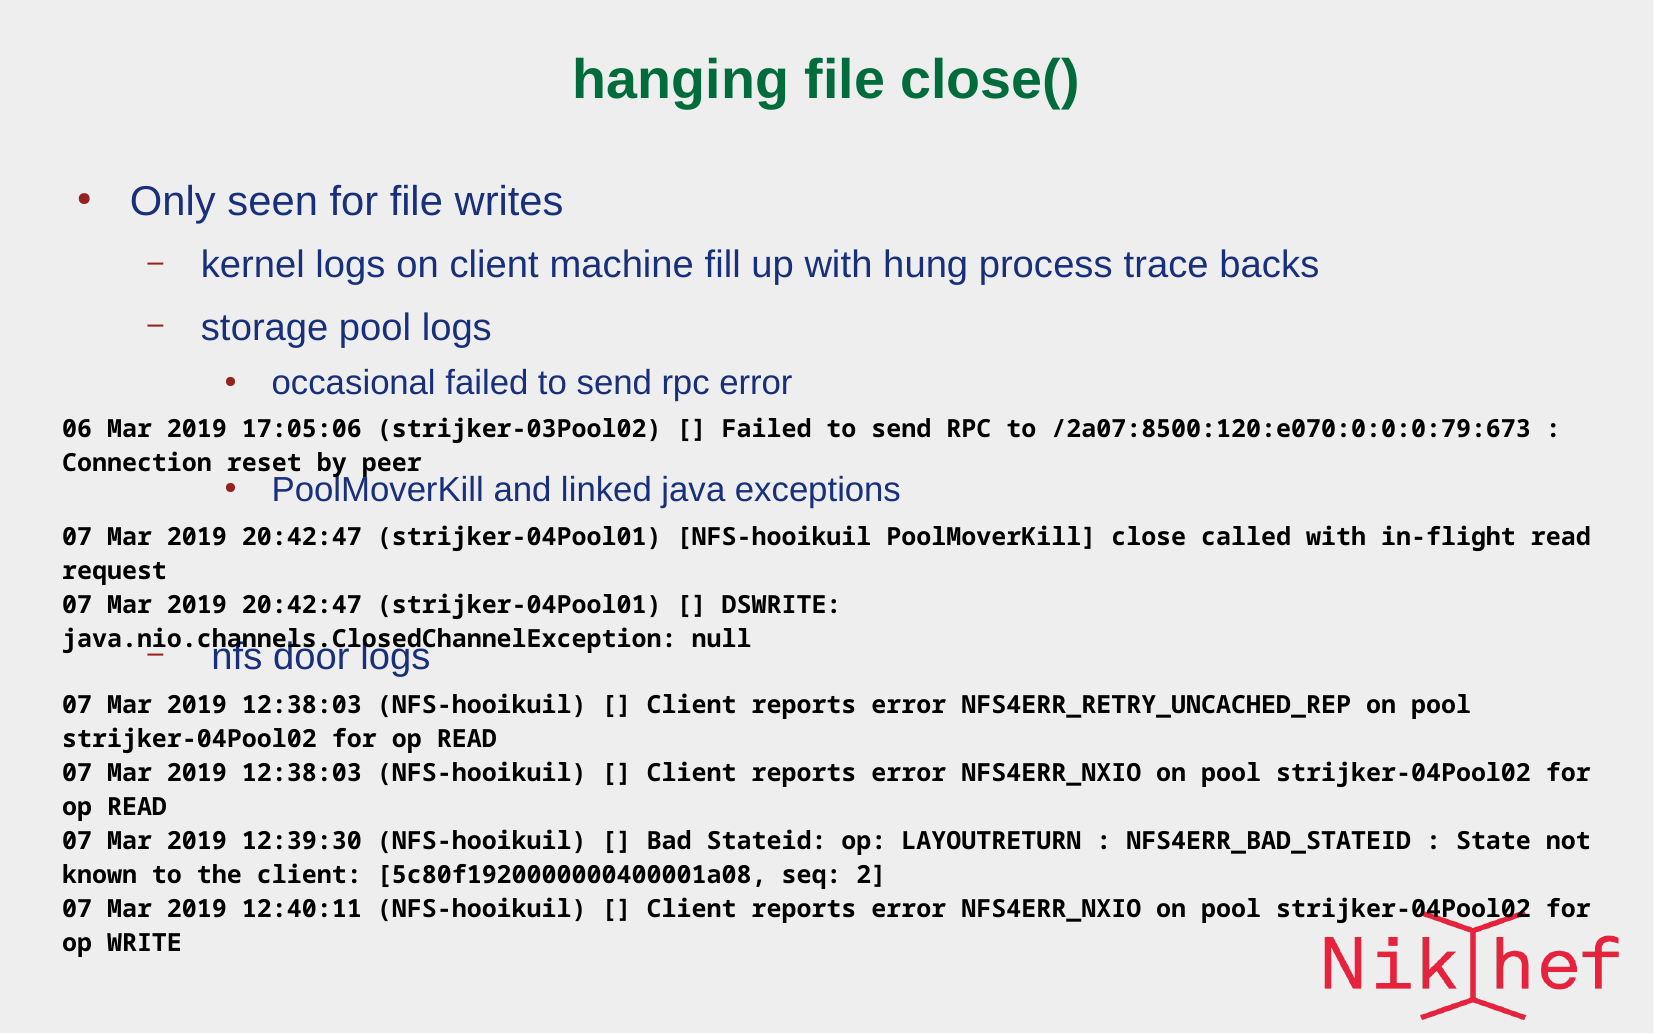

# hanging file close()
Only seen for file writes
kernel logs on client machine fill up with hung process trace backs
storage pool logs
occasional failed to send rpc error
PoolMoverKill and linked java exceptions
 nfs door logs
06 Mar 2019 17:05:06 (strijker-03Pool02) [] Failed to send RPC to /2a07:8500:120:e070:0:0:0:79:673 : Connection reset by peer
07 Mar 2019 20:42:47 (strijker-04Pool01) [NFS-hooikuil PoolMoverKill] close called with in-flight read request
07 Mar 2019 20:42:47 (strijker-04Pool01) [] DSWRITE:
java.nio.channels.ClosedChannelException: null
07 Mar 2019 12:38:03 (NFS-hooikuil) [] Client reports error NFS4ERR_RETRY_UNCACHED_REP on pool strijker-04Pool02 for op READ
07 Mar 2019 12:38:03 (NFS-hooikuil) [] Client reports error NFS4ERR_NXIO on pool strijker-04Pool02 for op READ
07 Mar 2019 12:39:30 (NFS-hooikuil) [] Bad Stateid: op: LAYOUTRETURN : NFS4ERR_BAD_STATEID : State not known to the client: [5c80f1920000000400001a08, seq: 2]
07 Mar 2019 12:40:11 (NFS-hooikuil) [] Client reports error NFS4ERR_NXIO on pool strijker-04Pool02 for op WRITE